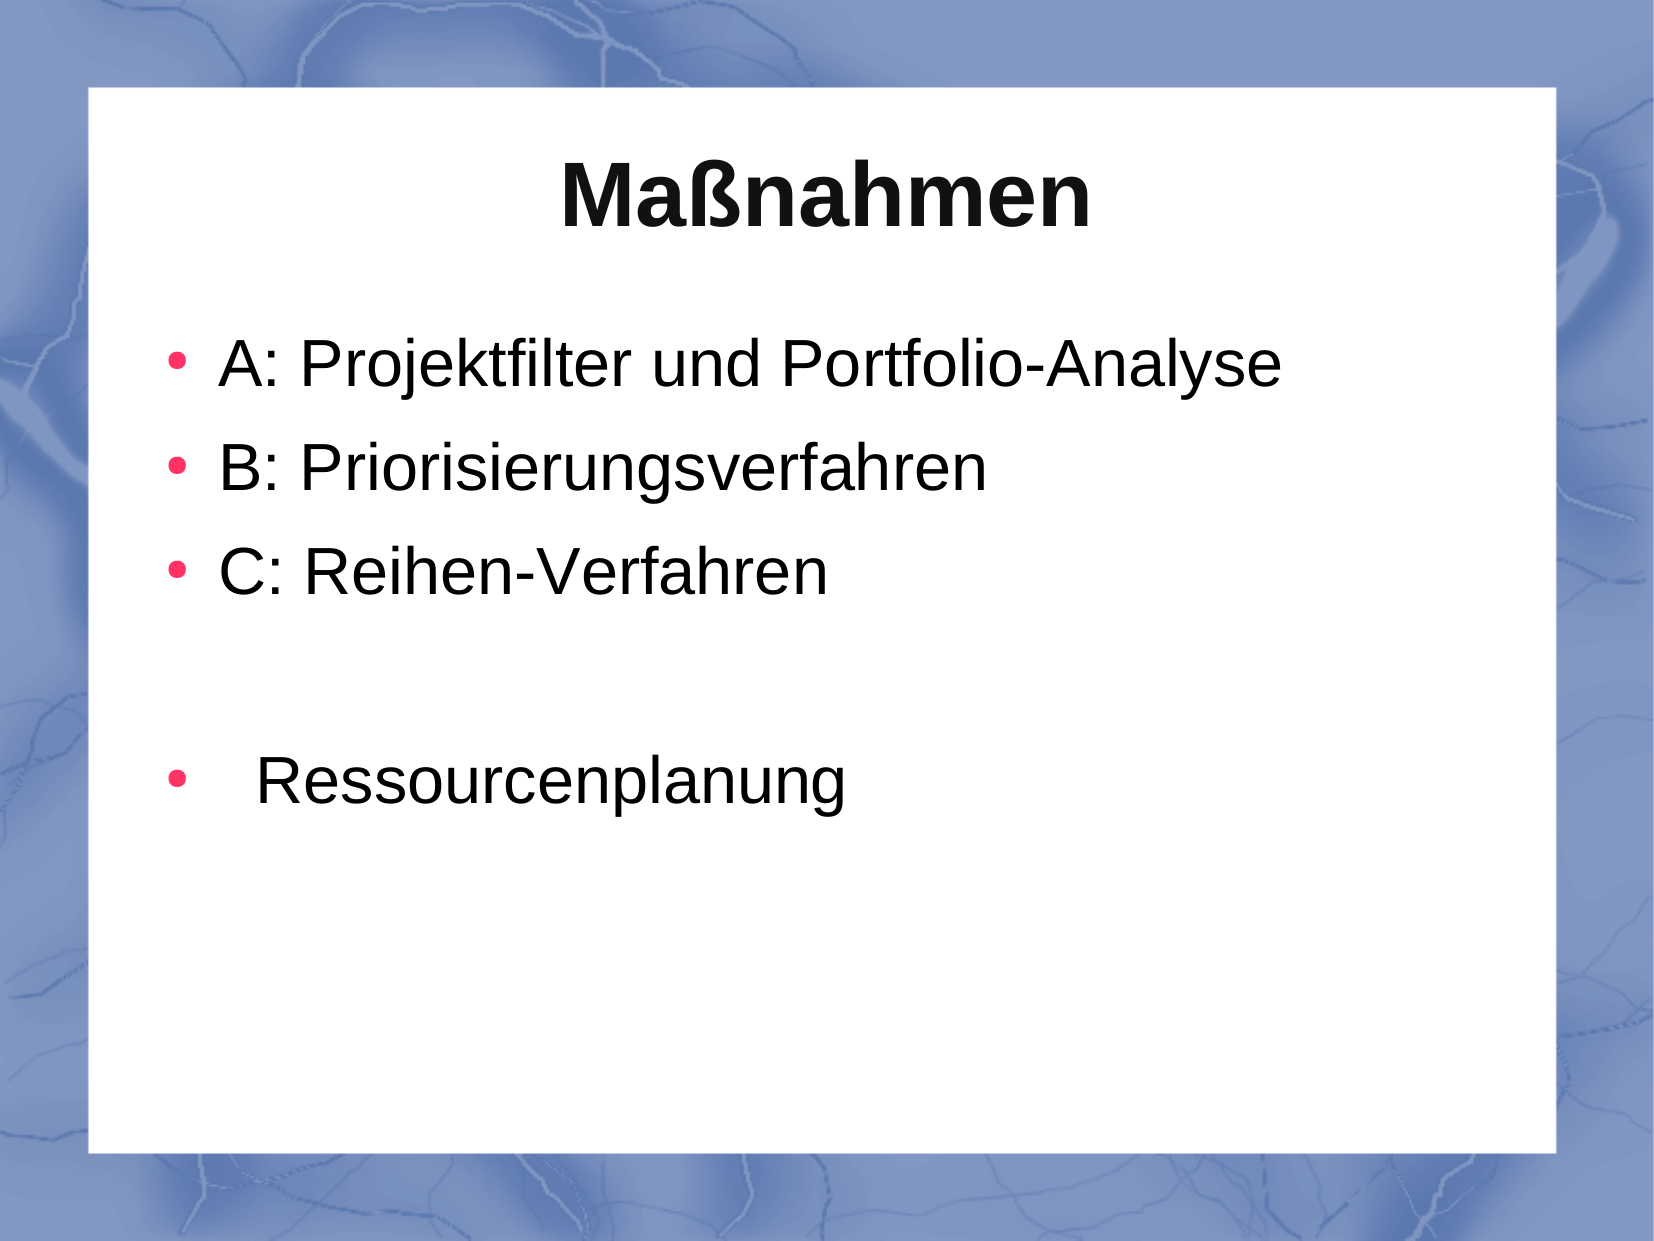

# Maßnahmen
A: Projektfilter und Portfolio-Analyse
B: Priorisierungsverfahren
C: Reihen-Verfahren
 Ressourcenplanung